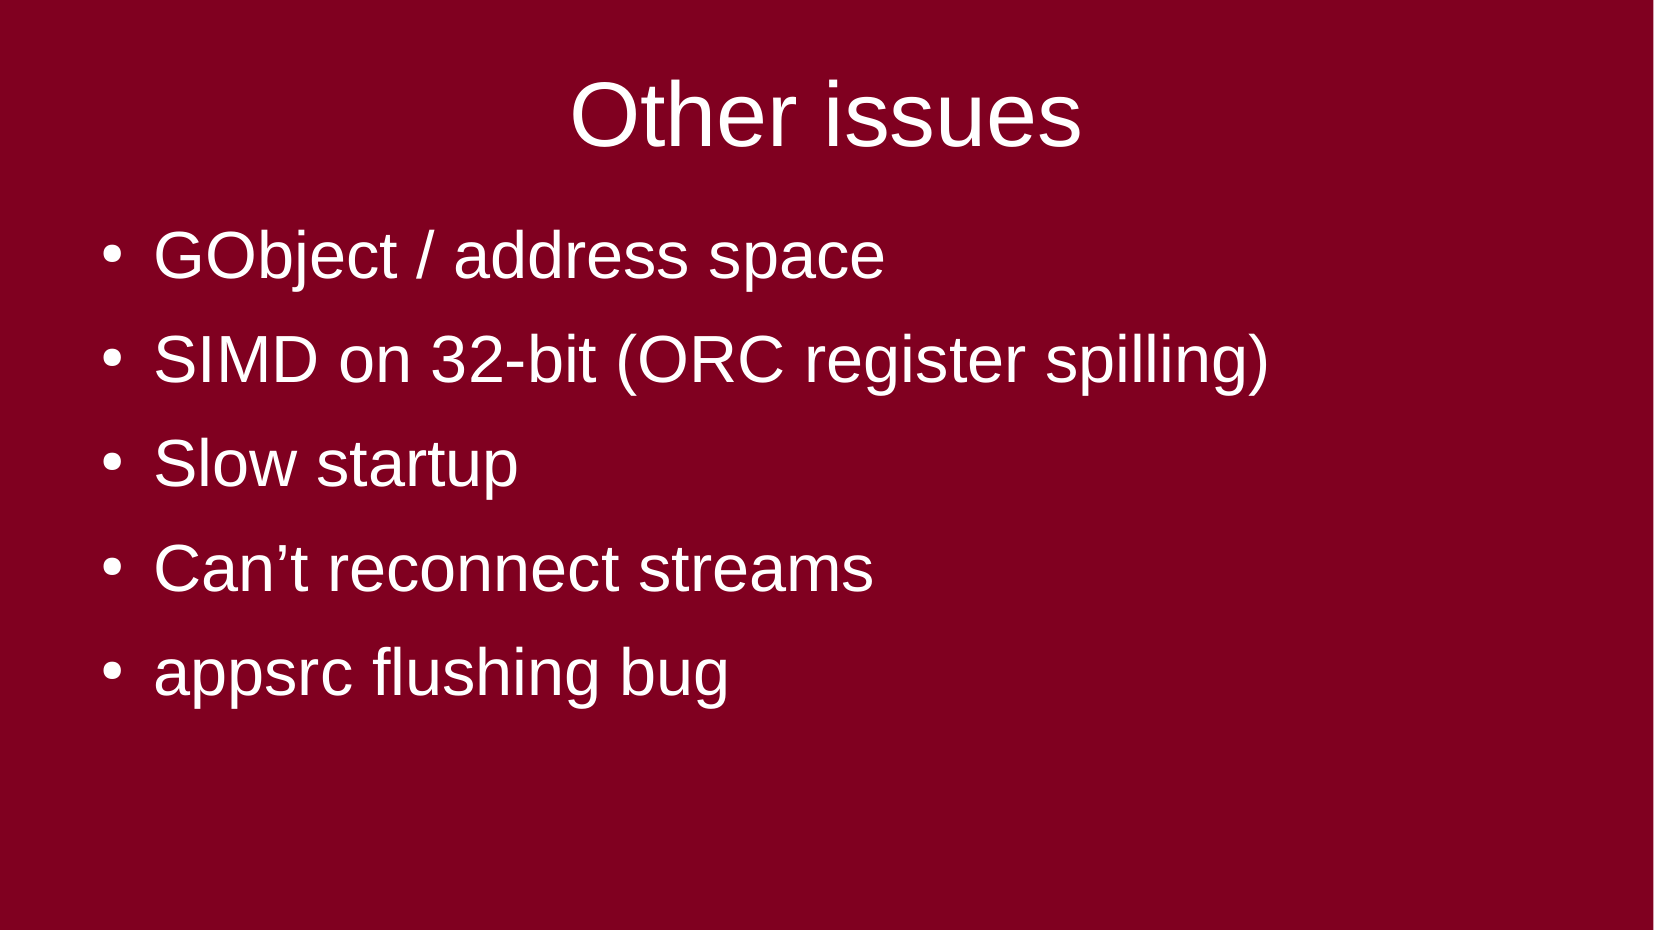

# Other issues
GObject / address space
SIMD on 32-bit (ORC register spilling)
Slow startup
Can’t reconnect streams
appsrc flushing bug